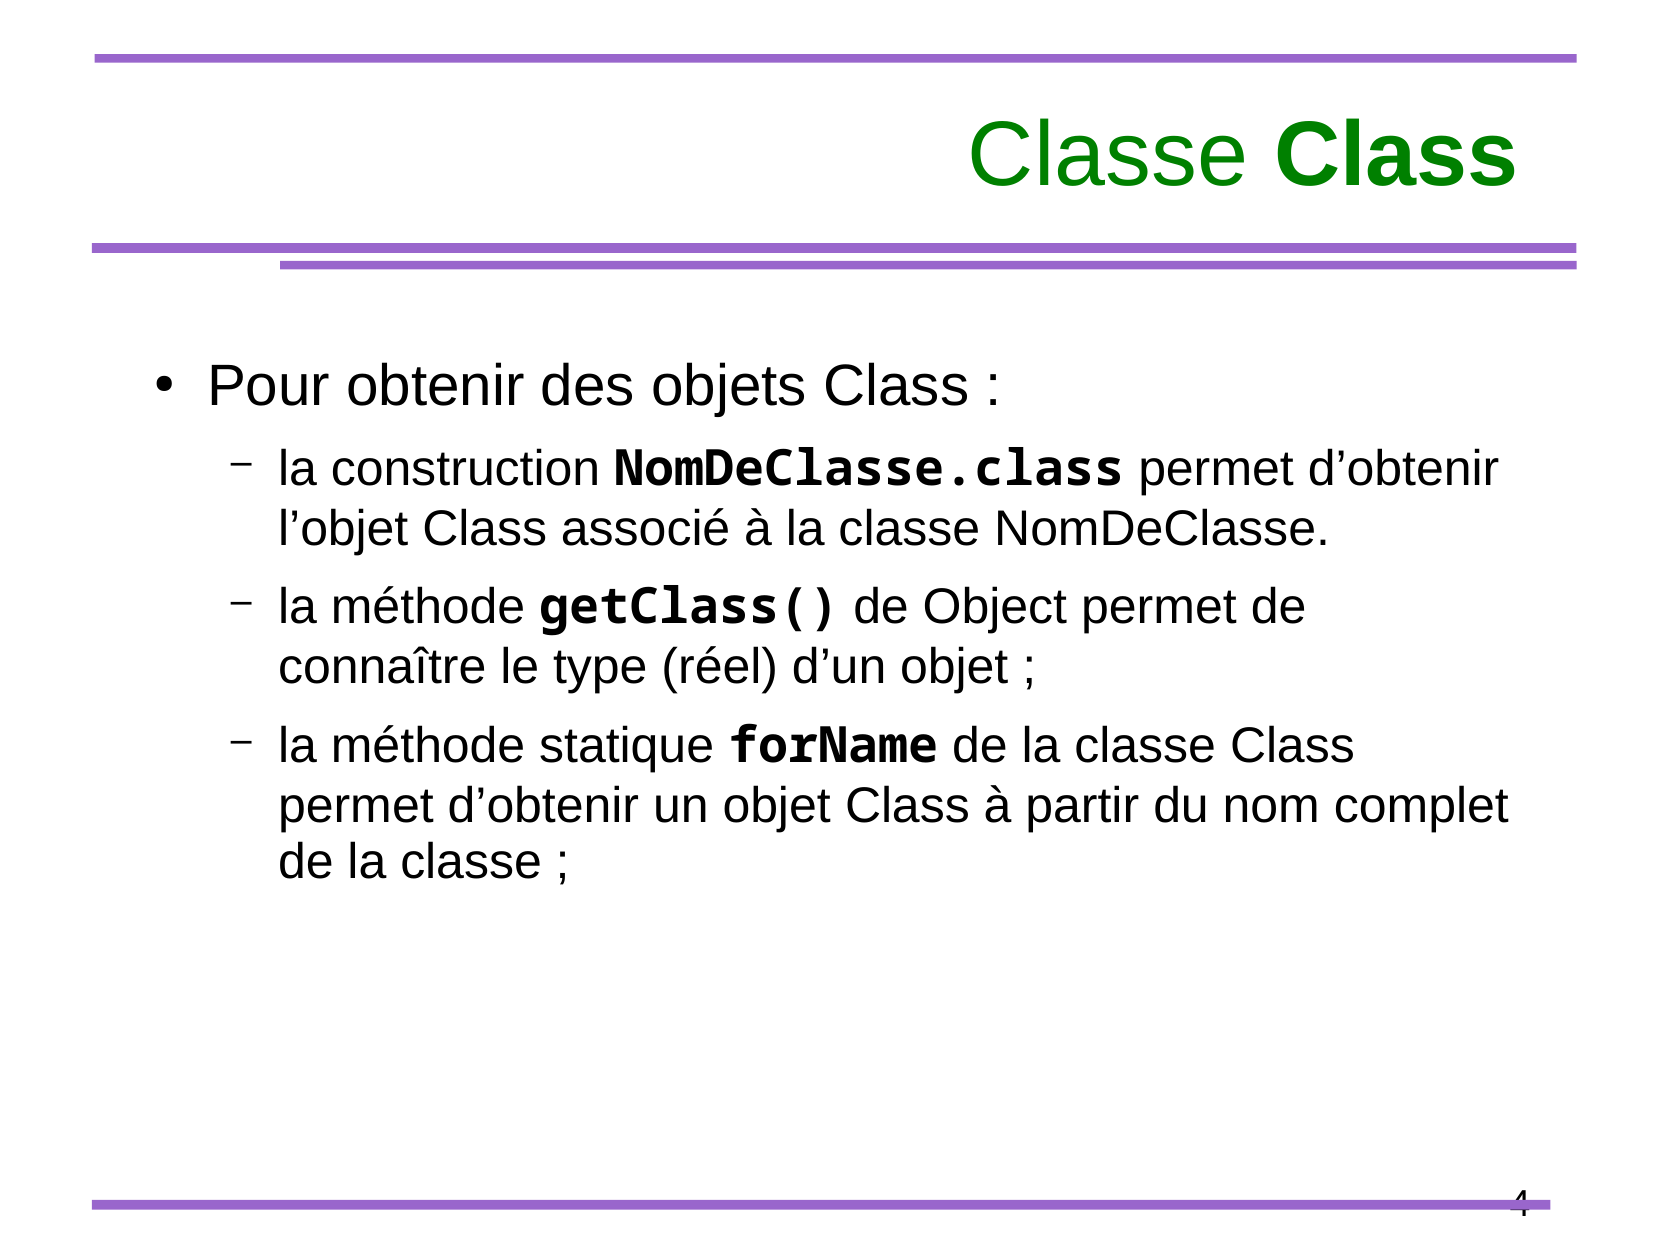

# Classe Class
Pour obtenir des objets Class :
la construction NomDeClasse.class permet d’obtenir l’objet Class associé à la classe NomDeClasse.
la méthode getClass() de Object permet de connaître le type (réel) d’un objet ;
la méthode statique forName de la classe Class permet d’obtenir un objet Class à partir du nom complet de la classe ;